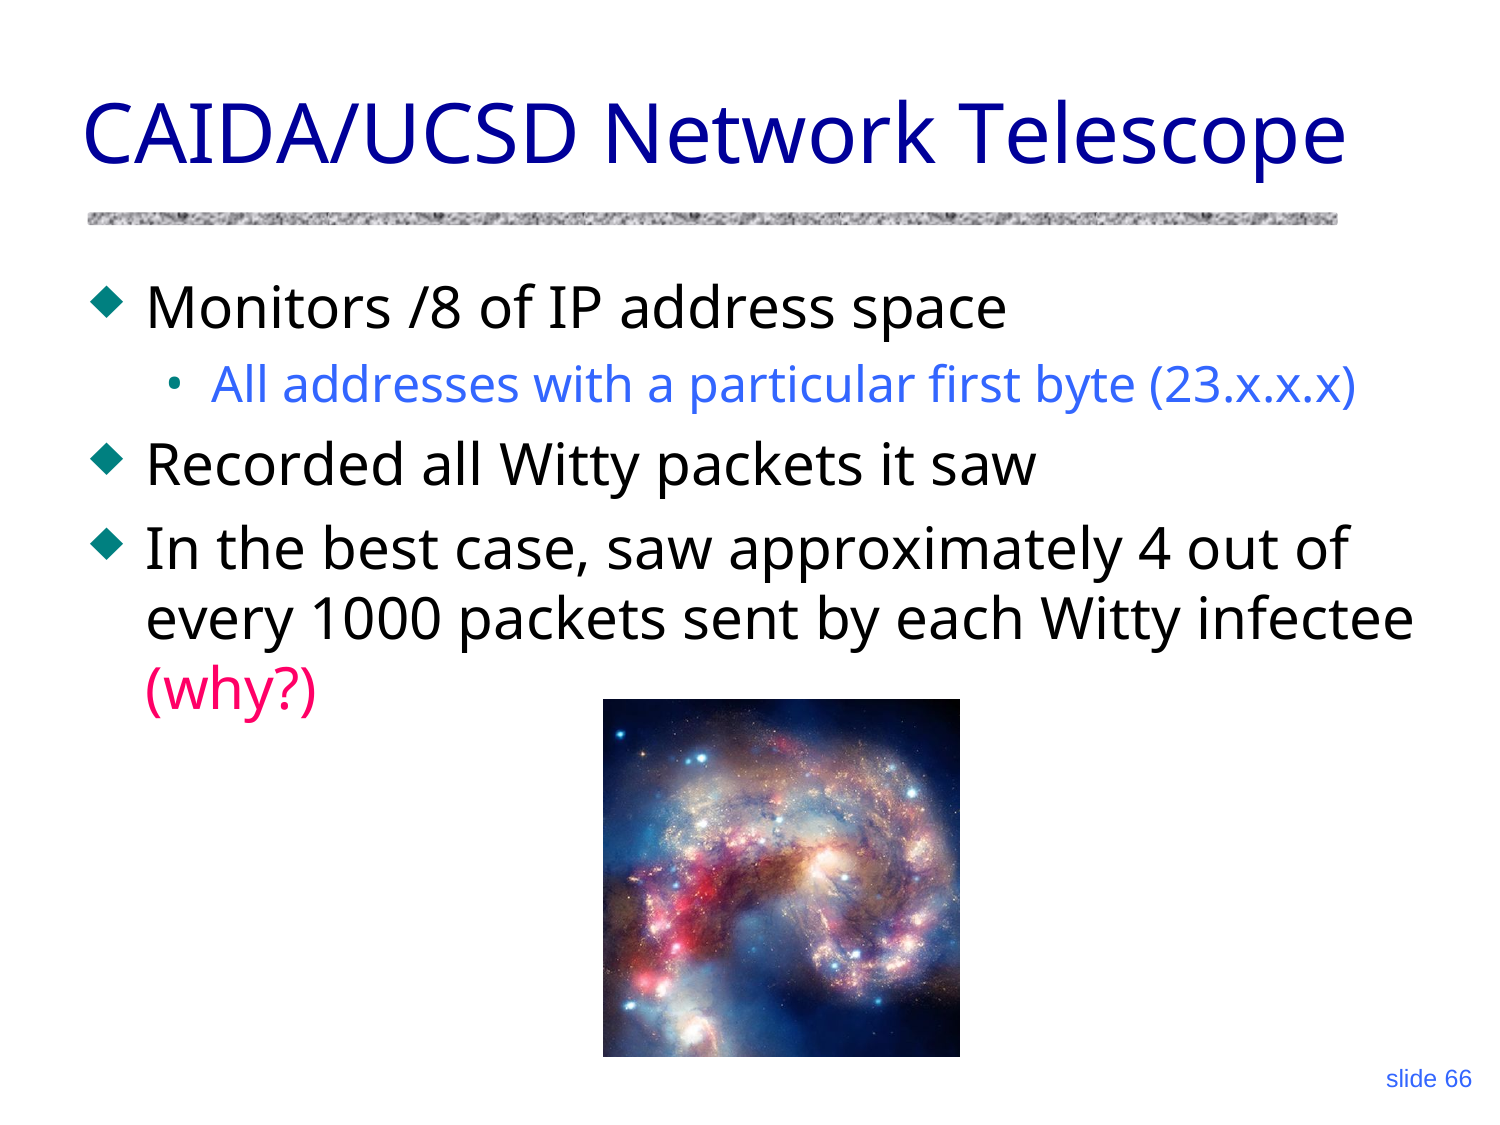

CAIDA/UCSD Network Telescope
Monitors /8 of IP address space
All addresses with a particular first byte (23.x.x.x)
Recorded all Witty packets it saw
In the best case, saw approximately 4 out of every 1000 packets sent by each Witty infectee (why?)
slide